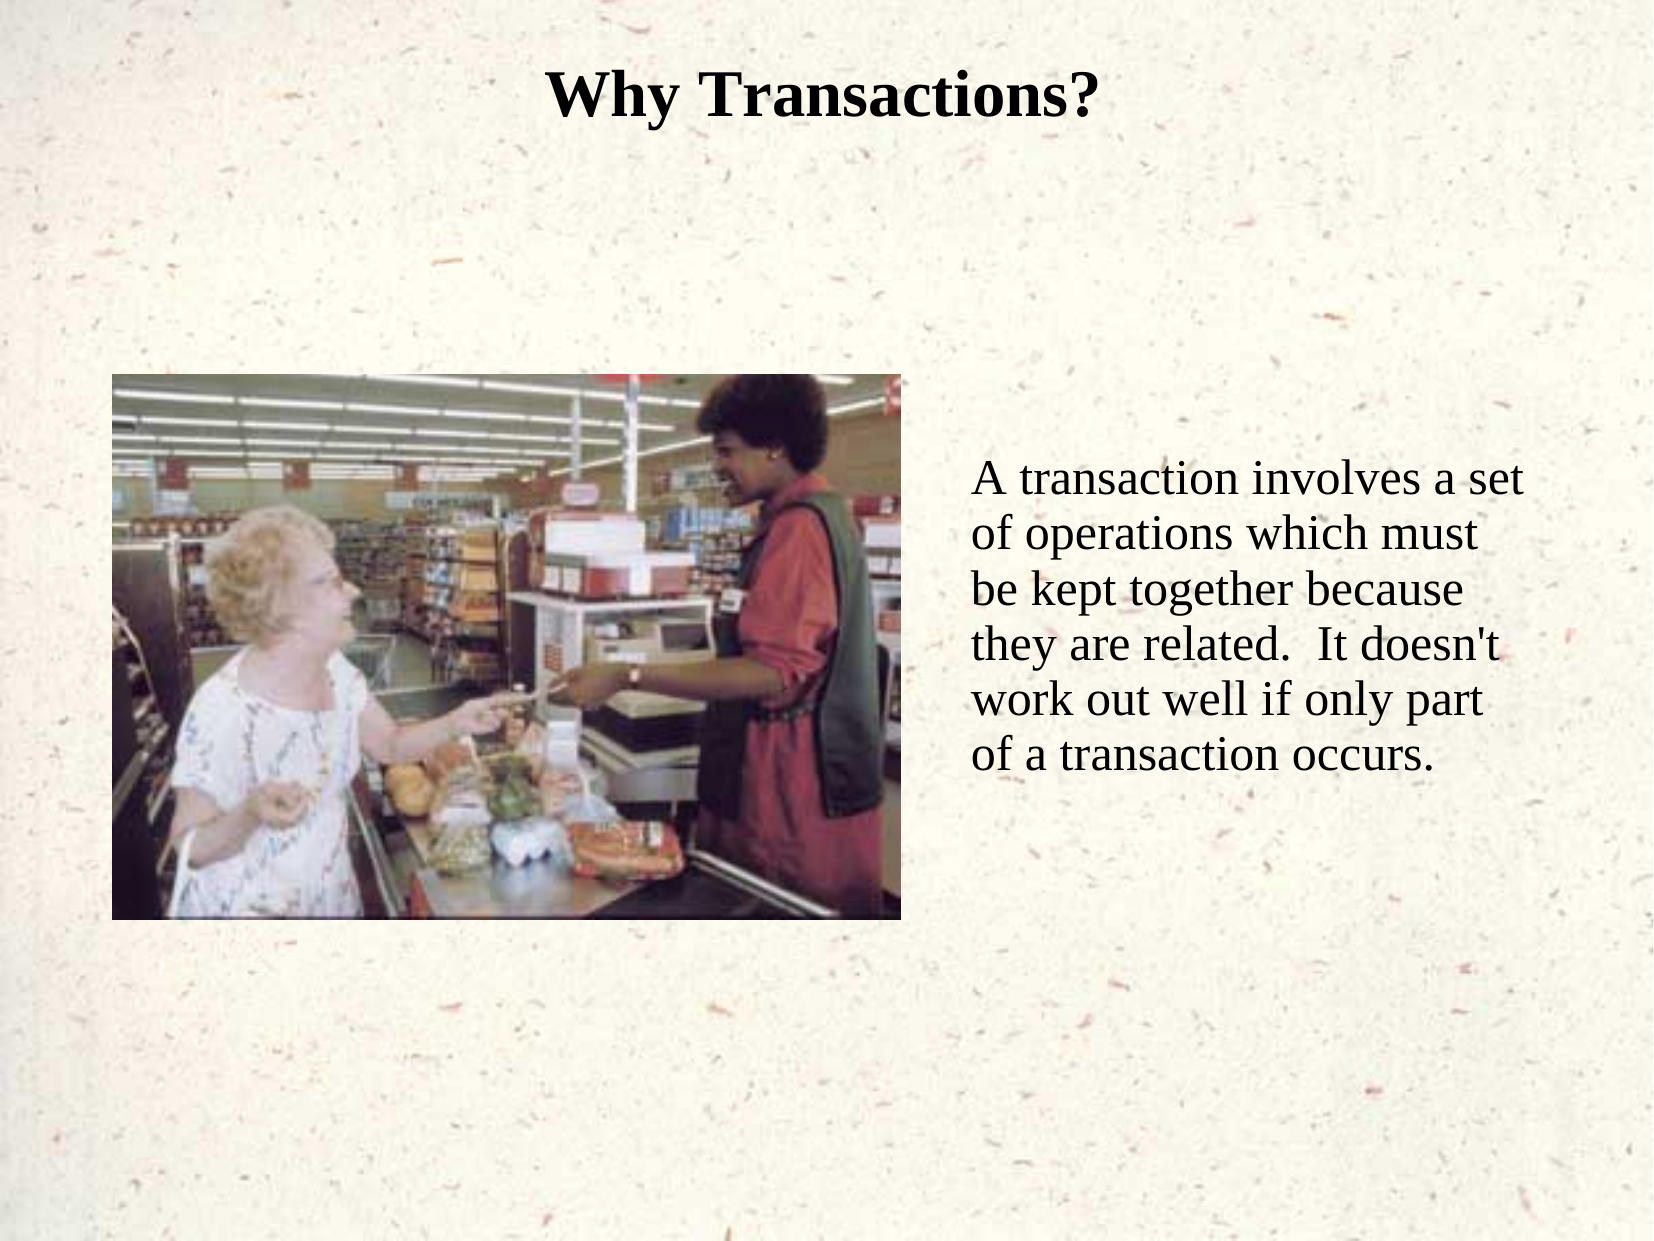

# Why Transactions?
A transaction involves a set of operations which must be kept together because they are related. It doesn't work out well if only part of a transaction occurs.